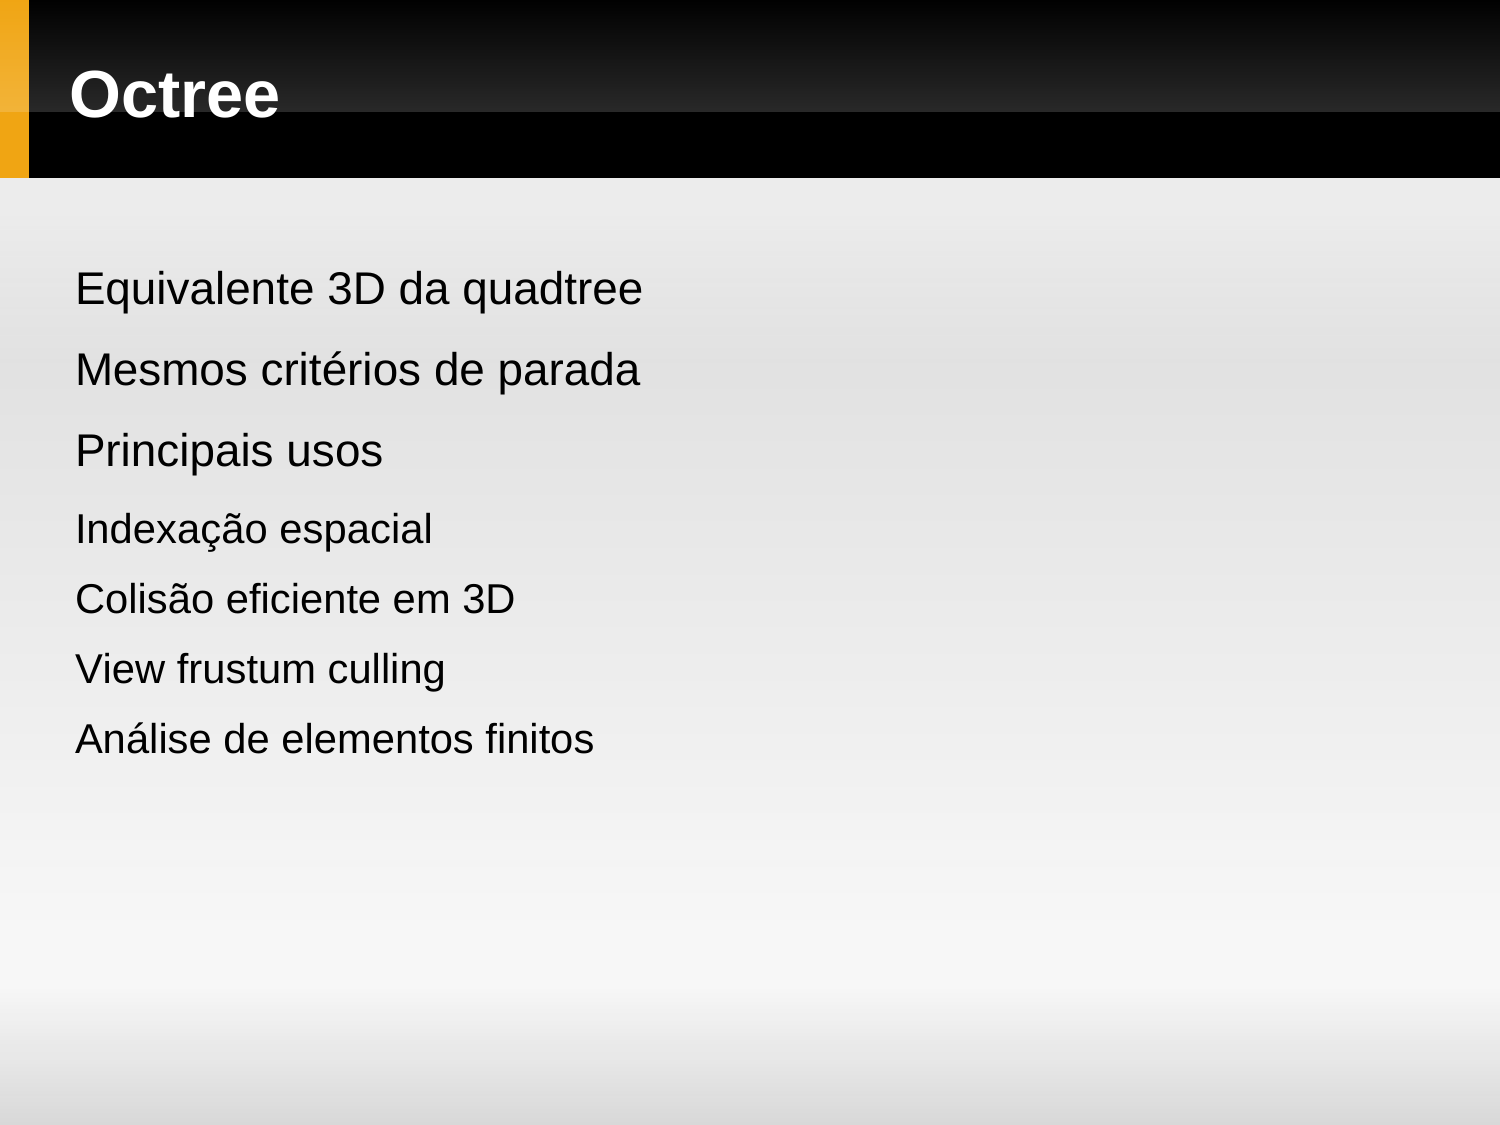

# Octree
Equivalente 3D da quadtree
Mesmos critérios de parada
Principais usos
Indexação espacial
Colisão eficiente em 3D
View frustum culling
Análise de elementos finitos